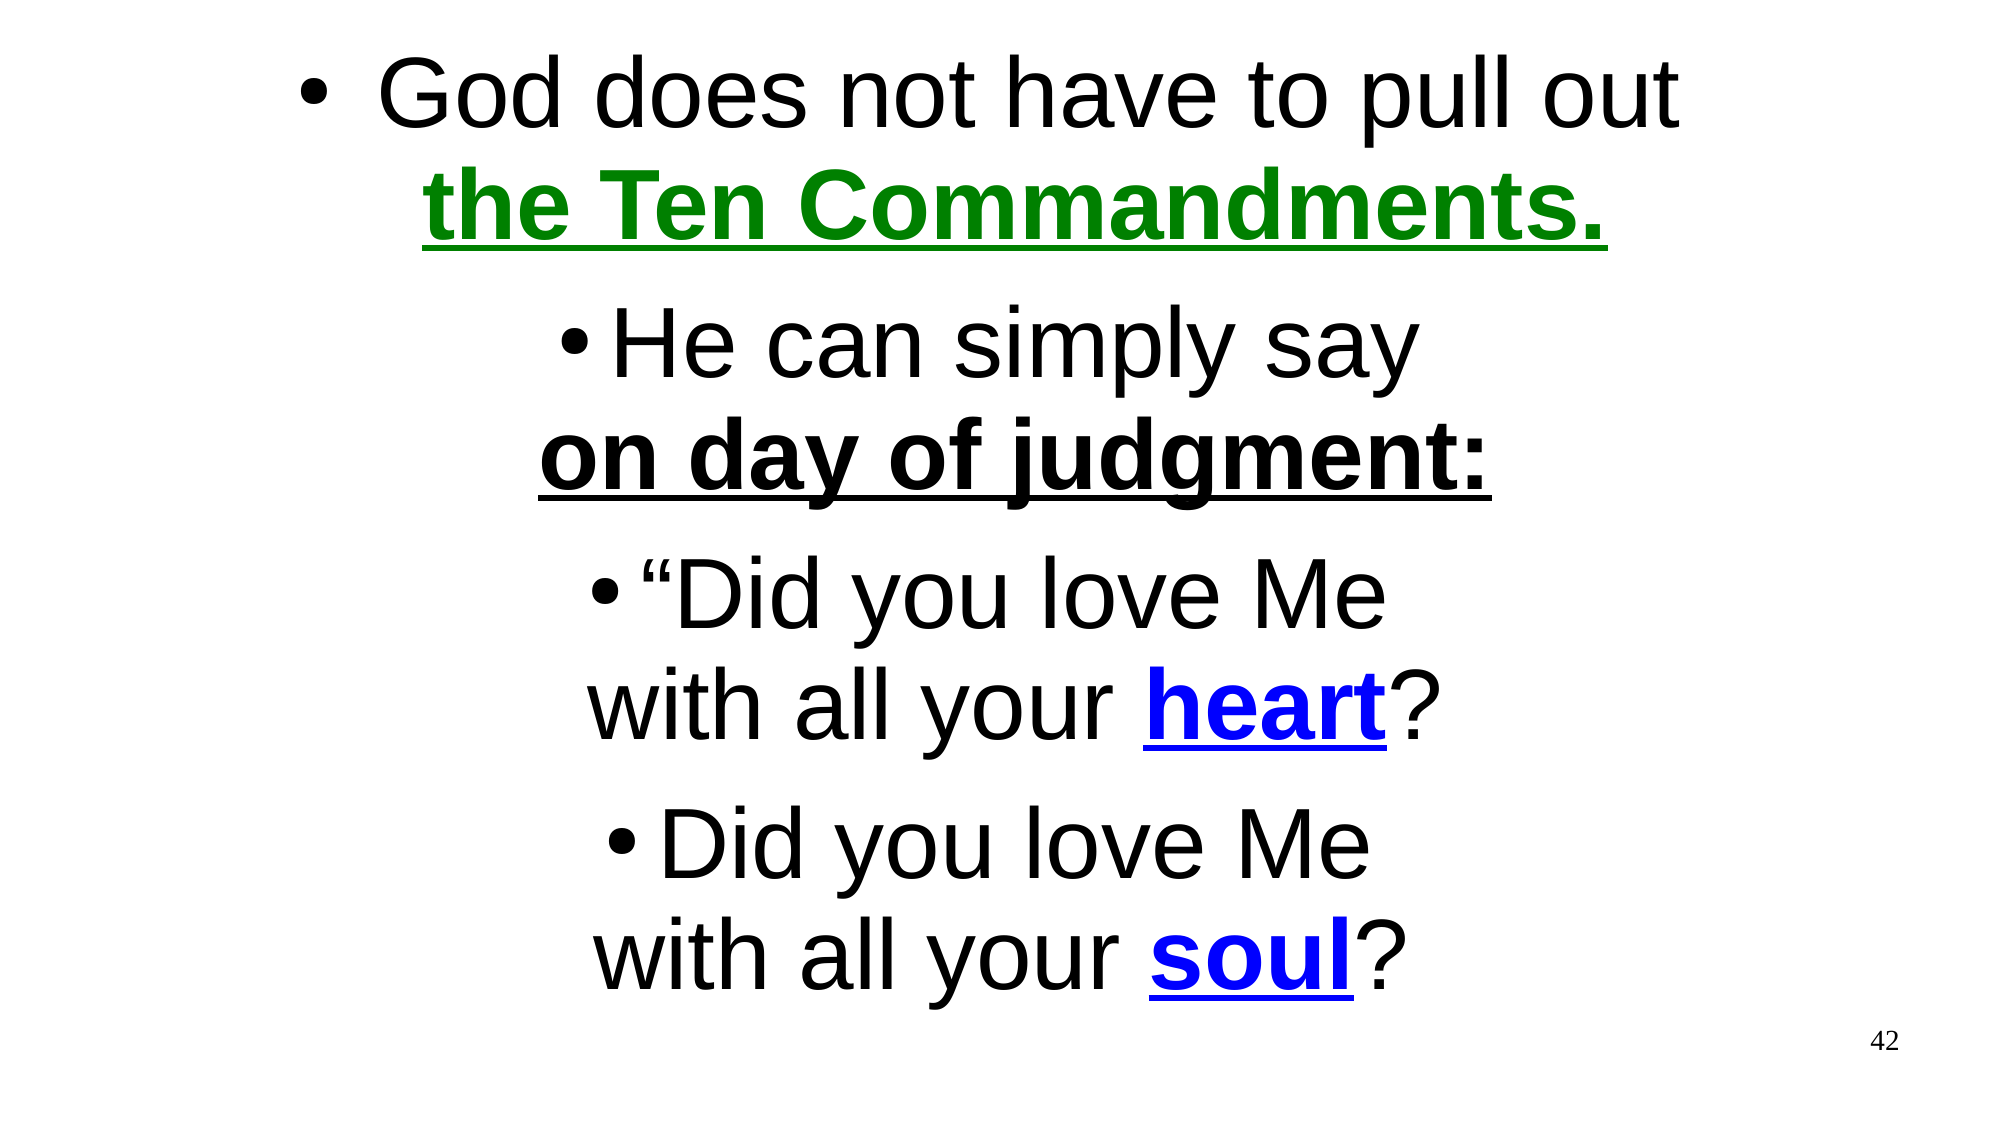

# God does not have to pull out the Ten Commandments.
He can simply say
on day of judgment:
“Did you love Me
with all your heart?
Did you love Me
with all your soul?
42